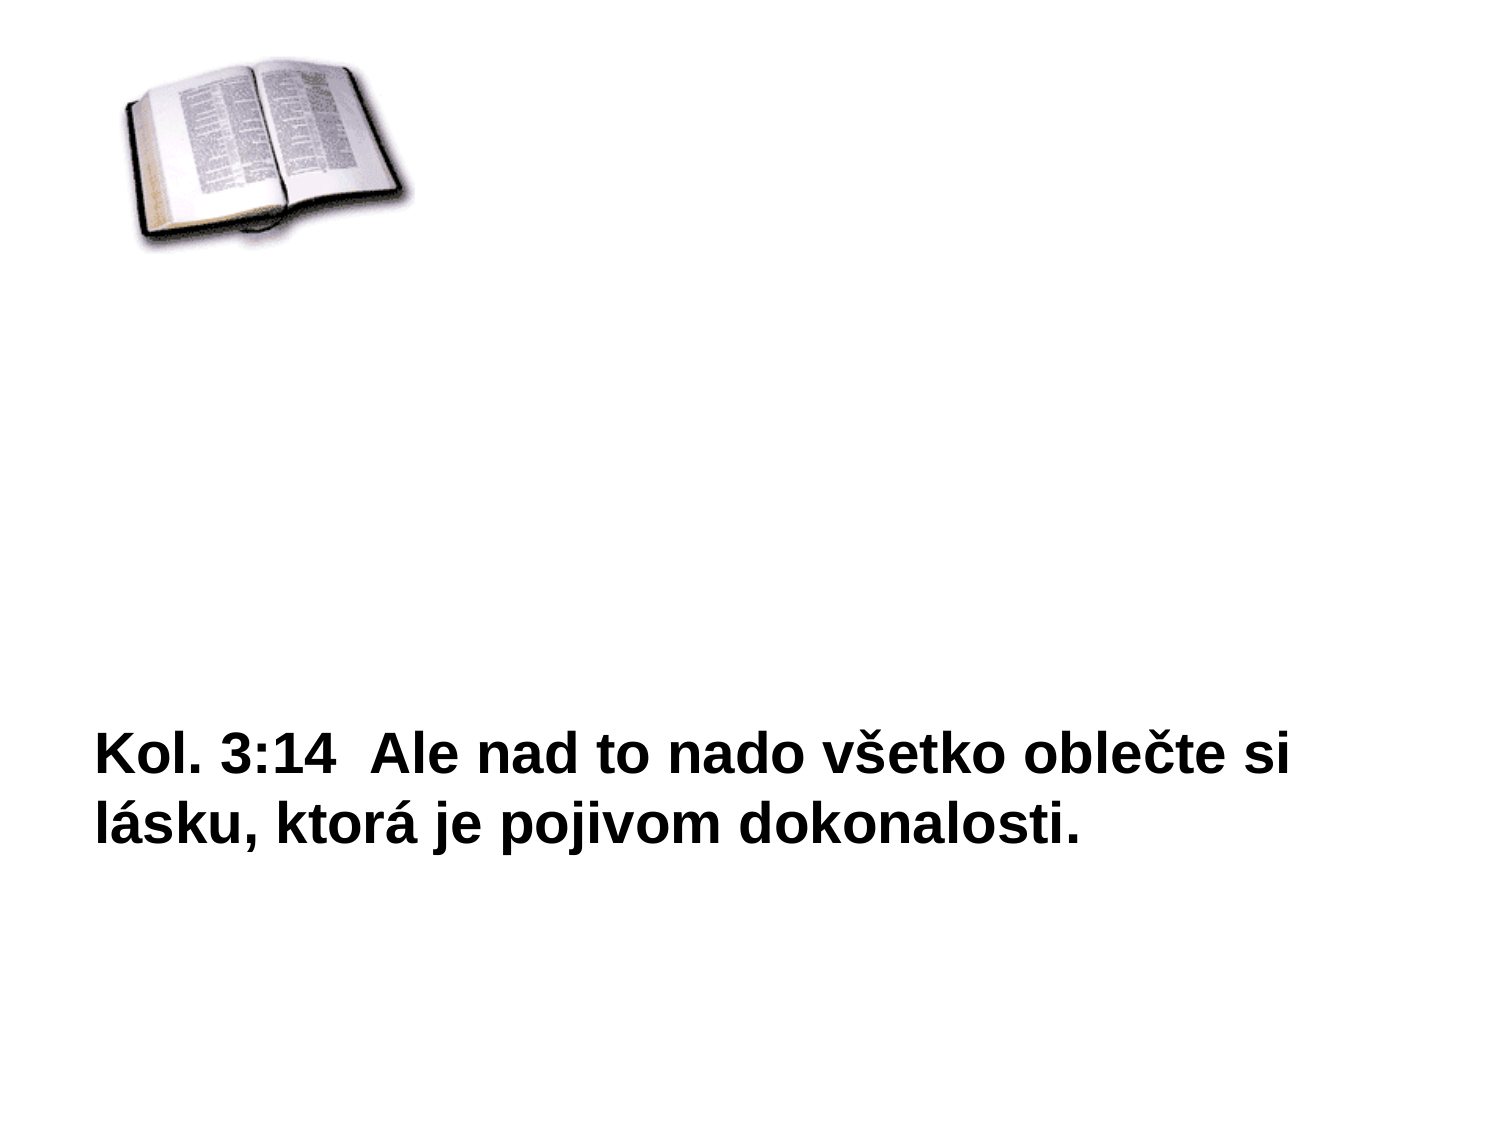

# Kol. 3:14  Ale nad to nado všetko oblečte si lásku, ktorá je pojivom dokonalosti.